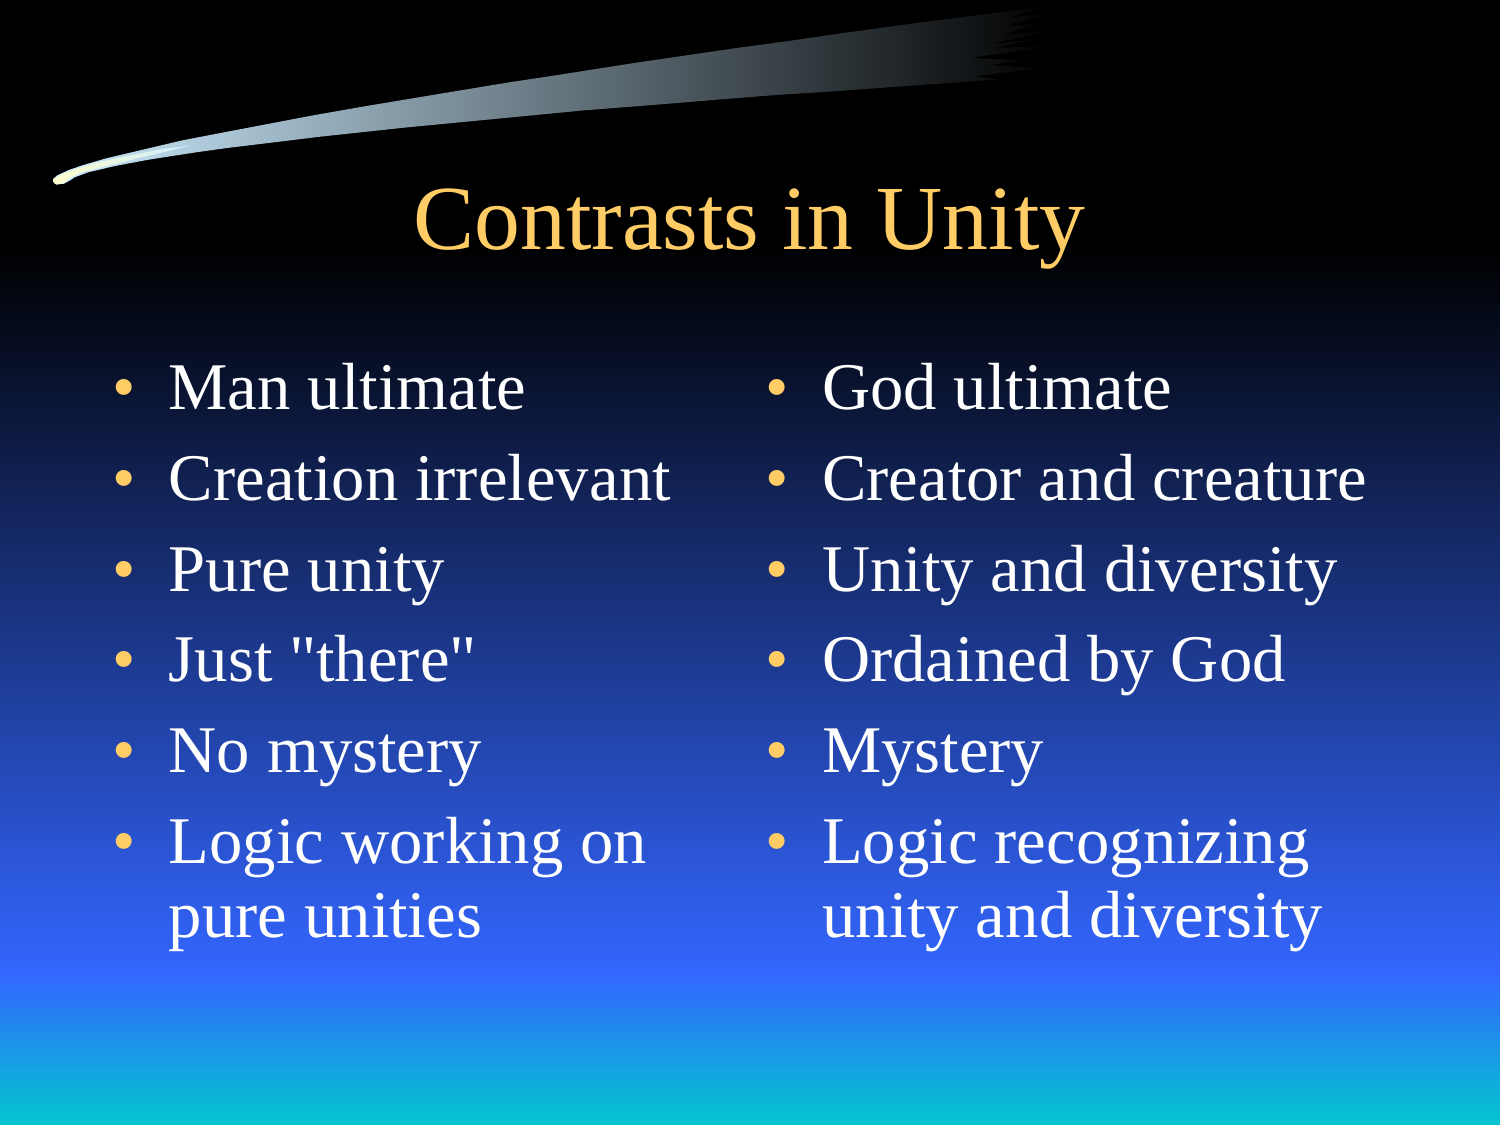

# Contrasts in Unity
Man ultimate
Creation irrelevant
Pure unity
Just "there"
No mystery
Logic working on pure unities
God ultimate
Creator and creature
Unity and diversity
Ordained by God
Mystery
Logic recognizing unity and diversity